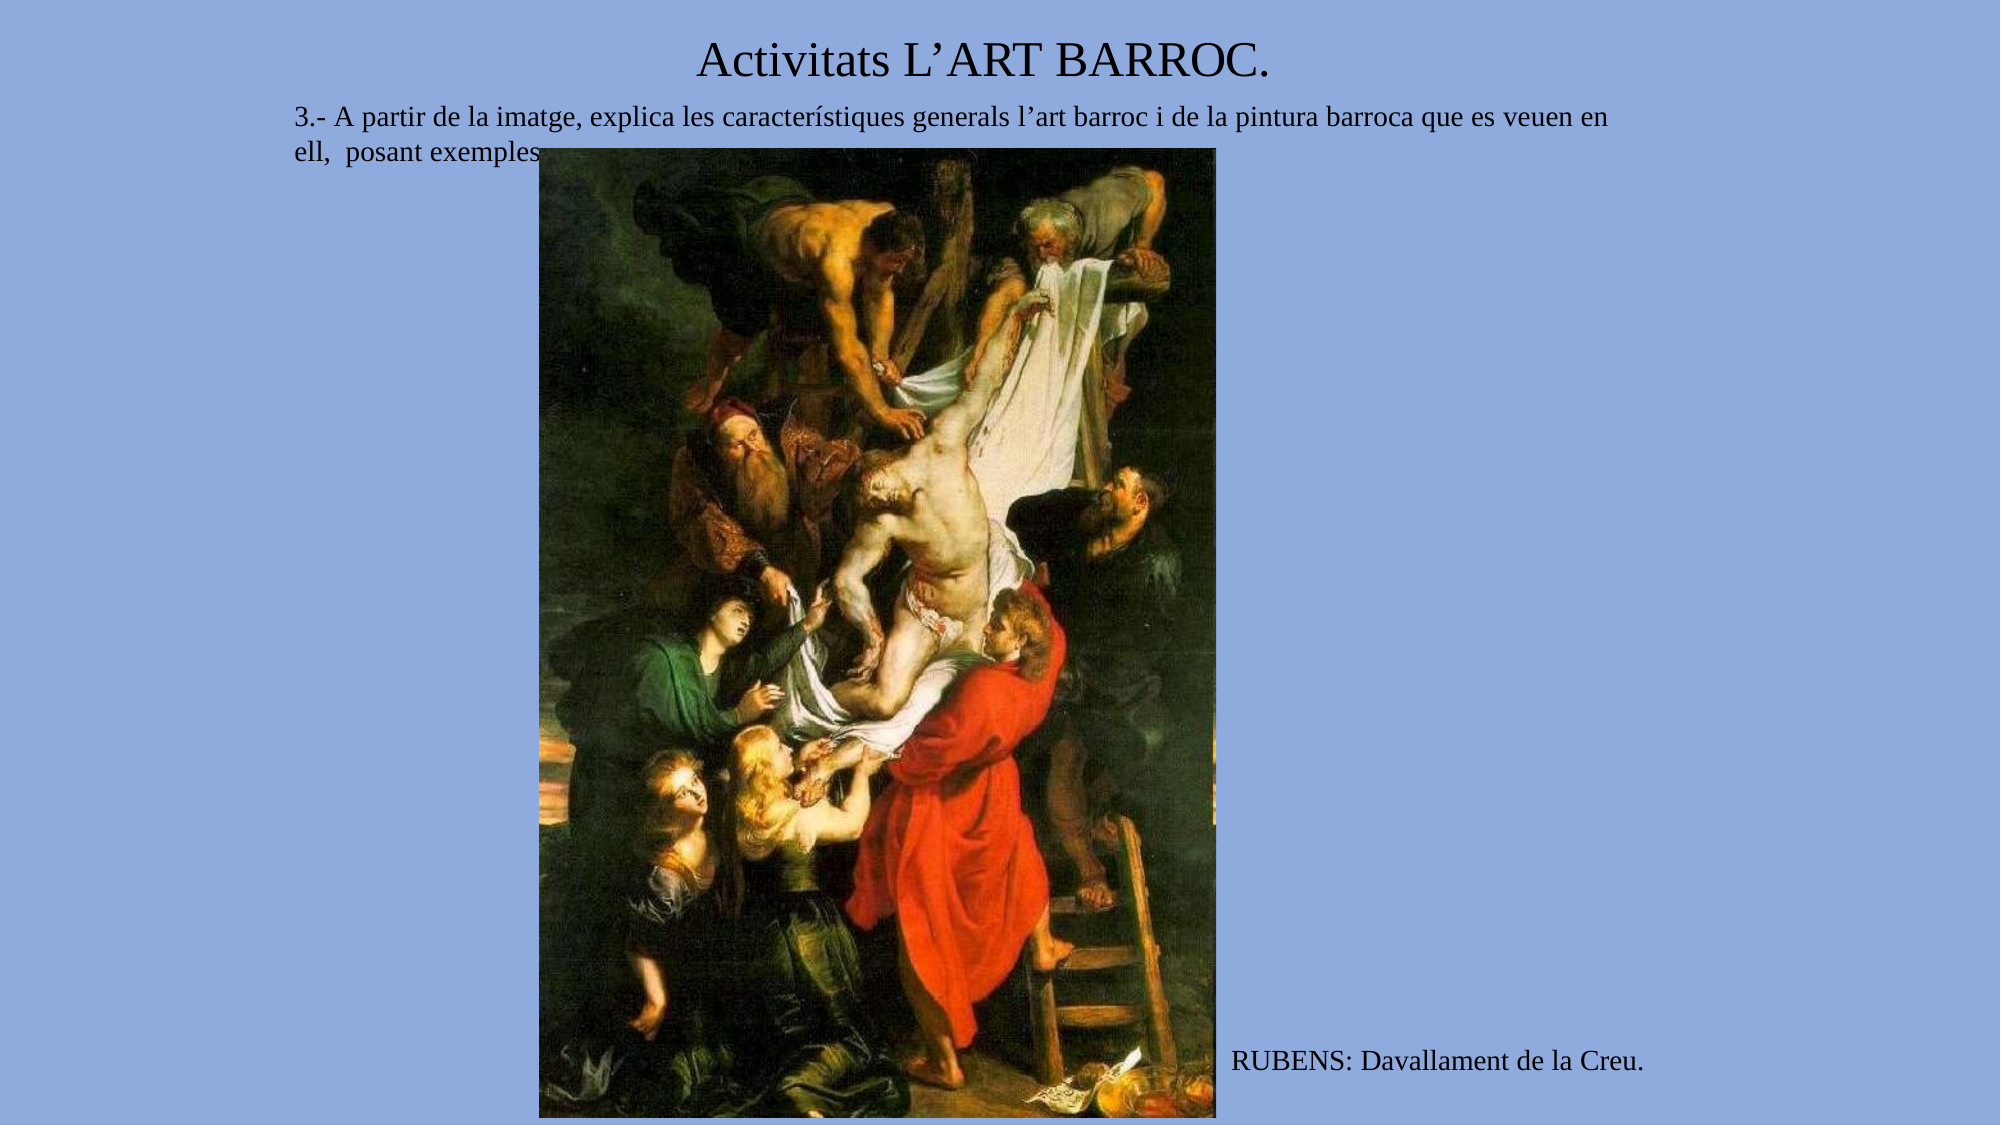

# Activitats L’ART BARROC.
3.- A partir de la imatge, explica les característiques generals l’art barroc i de la pintura barroca que es veuen en ell, posant exemples.
RUBENS: Davallament de la Creu.